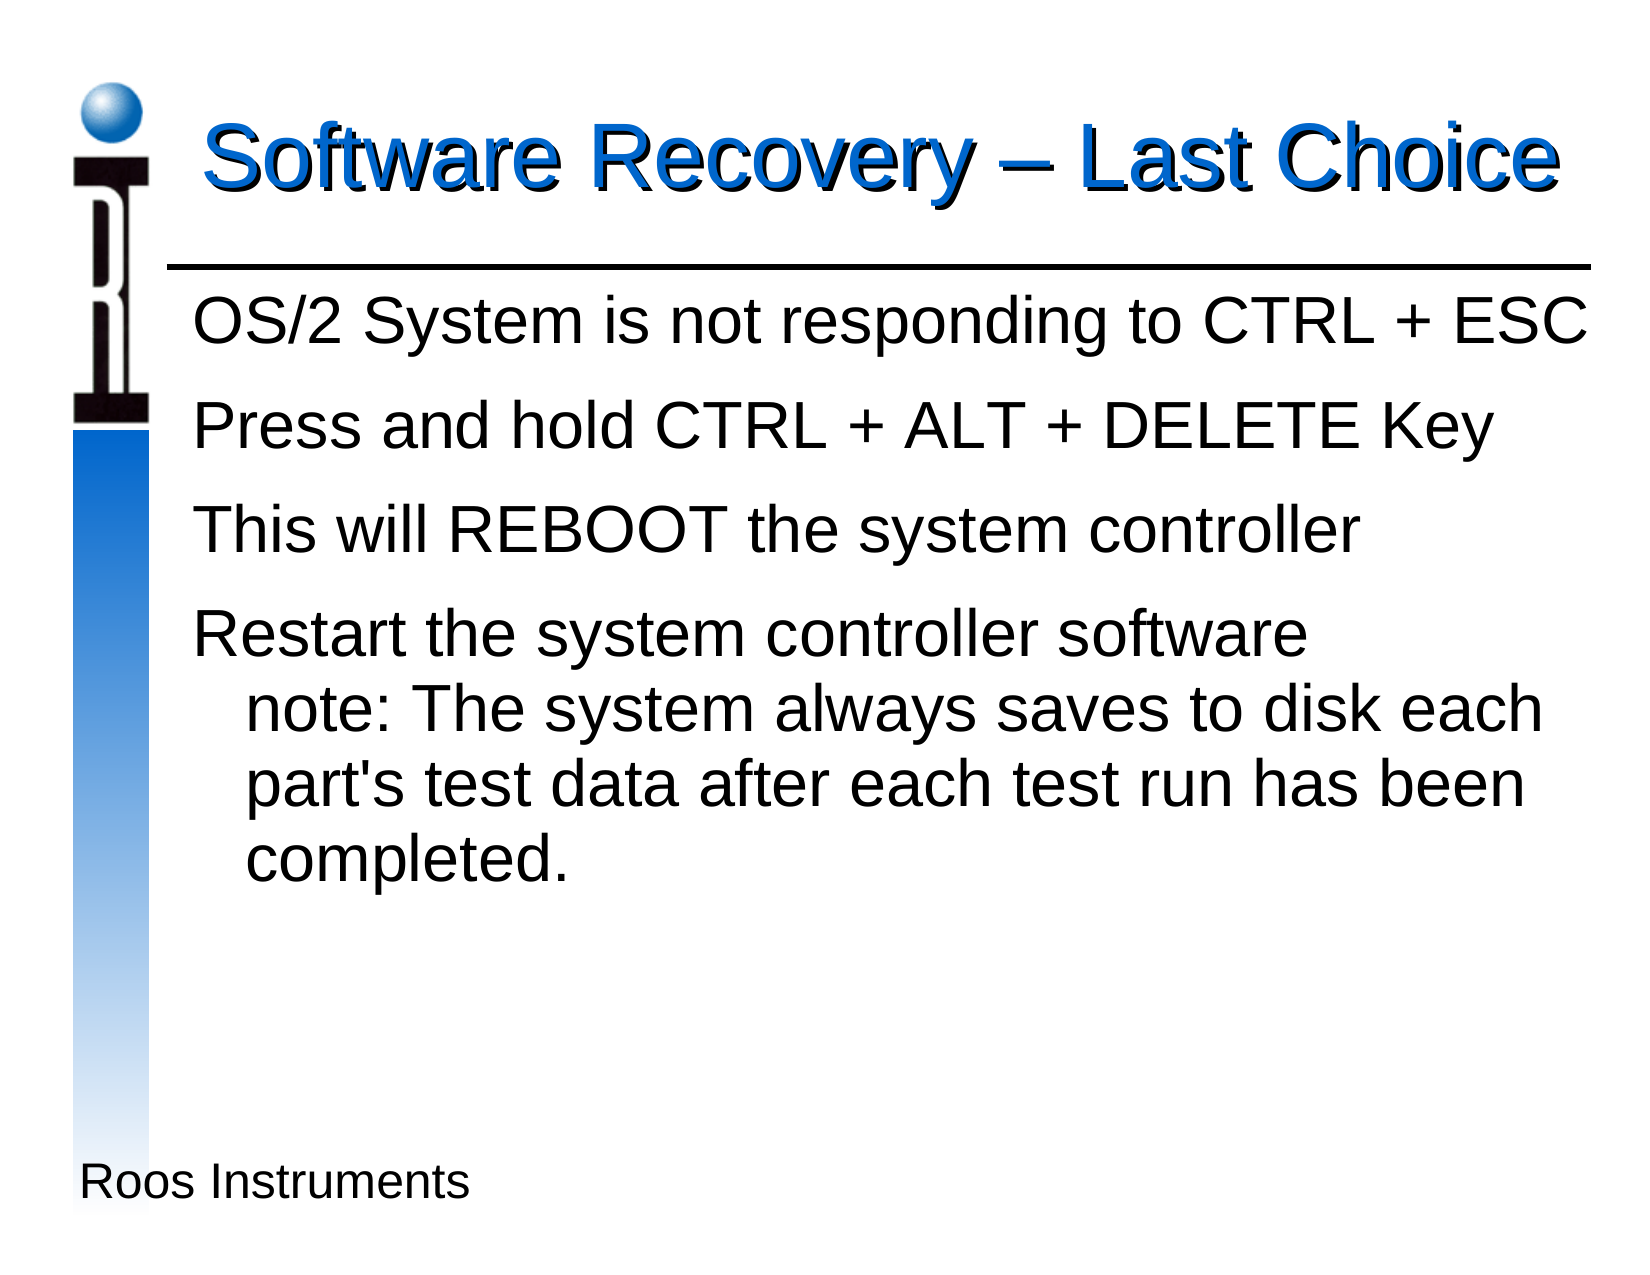

# Software Recovery – Last Choice
OS/2 System is not responding to CTRL + ESC
Press and hold CTRL + ALT + DELETE Key
This will REBOOT the system controller
Restart the system controller software
note: The system always saves to disk each part's test data after each test run has been completed.